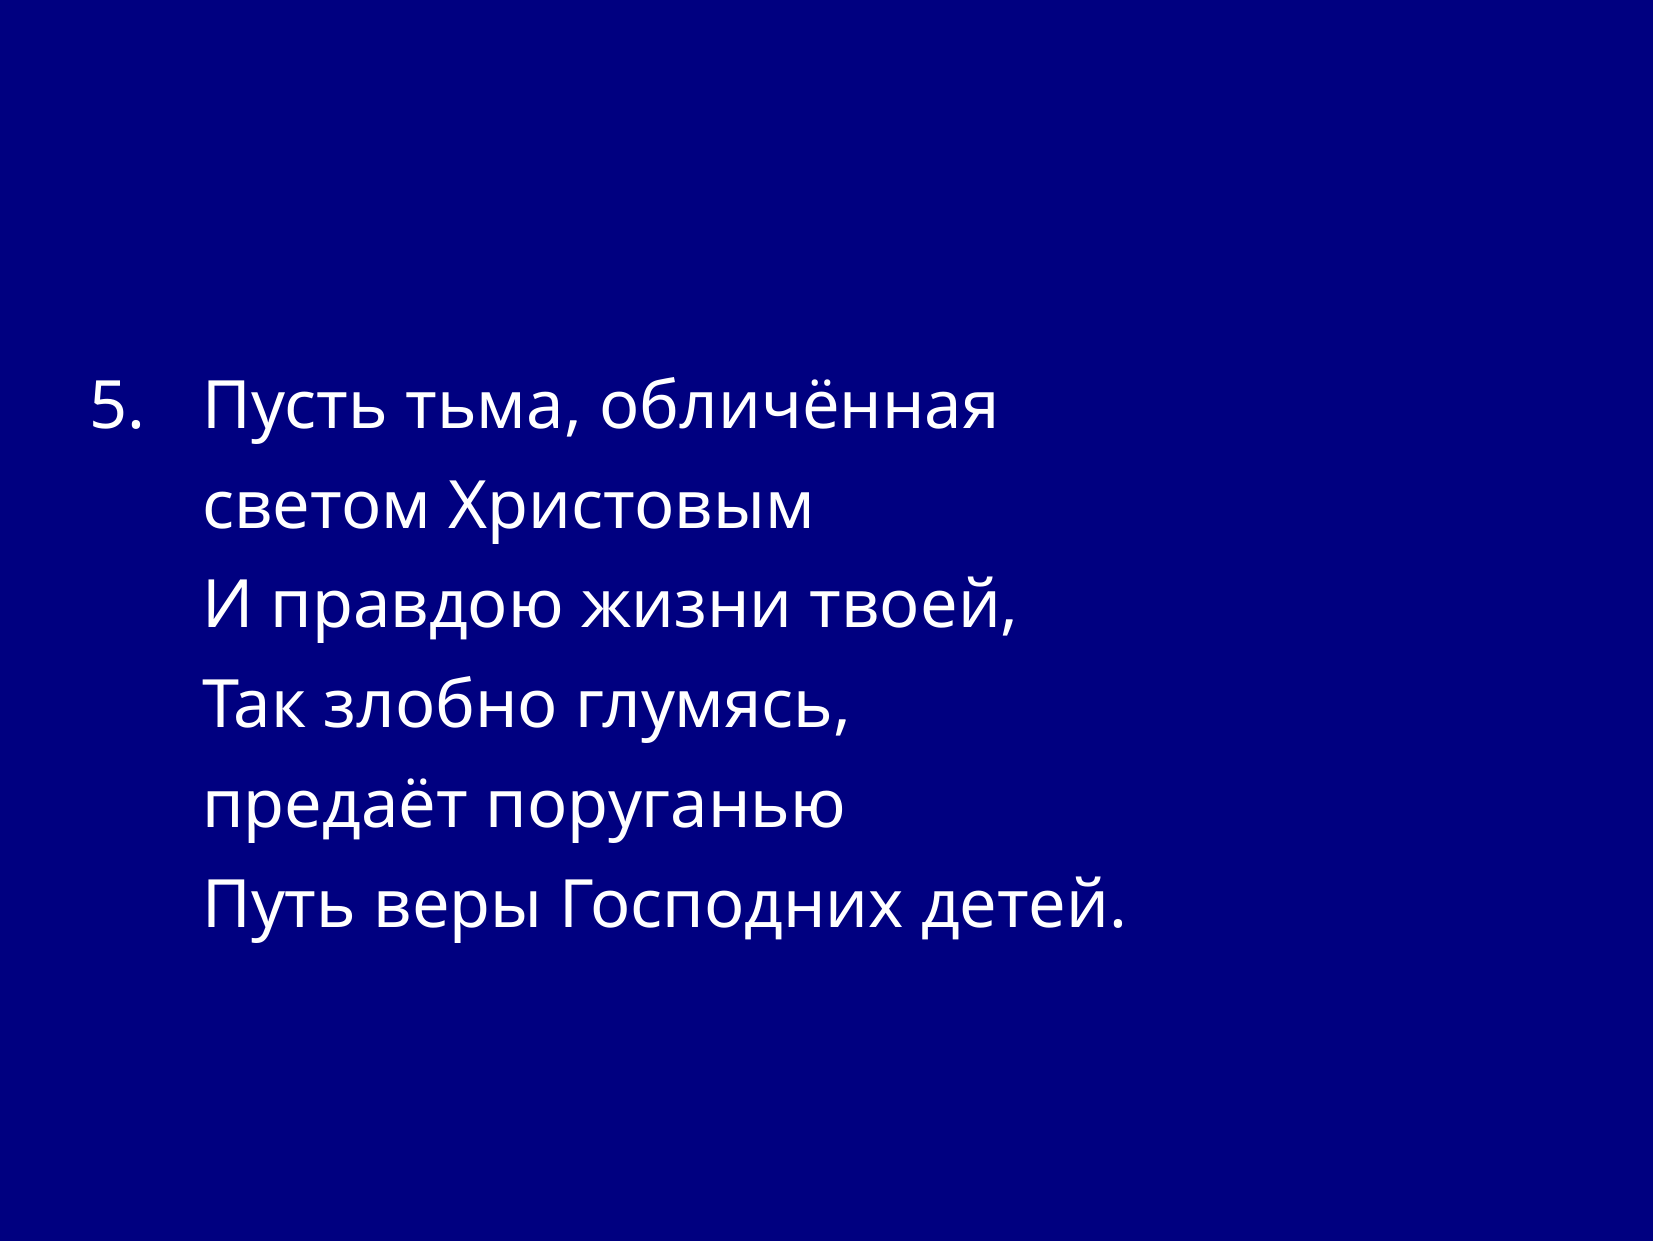

5.	Пусть тьма, обличённая
	светом Христовым
	И правдою жизни твоей,
	Так злобно глумясь,
	предаёт поруганью
	Путь веры Господних детей.